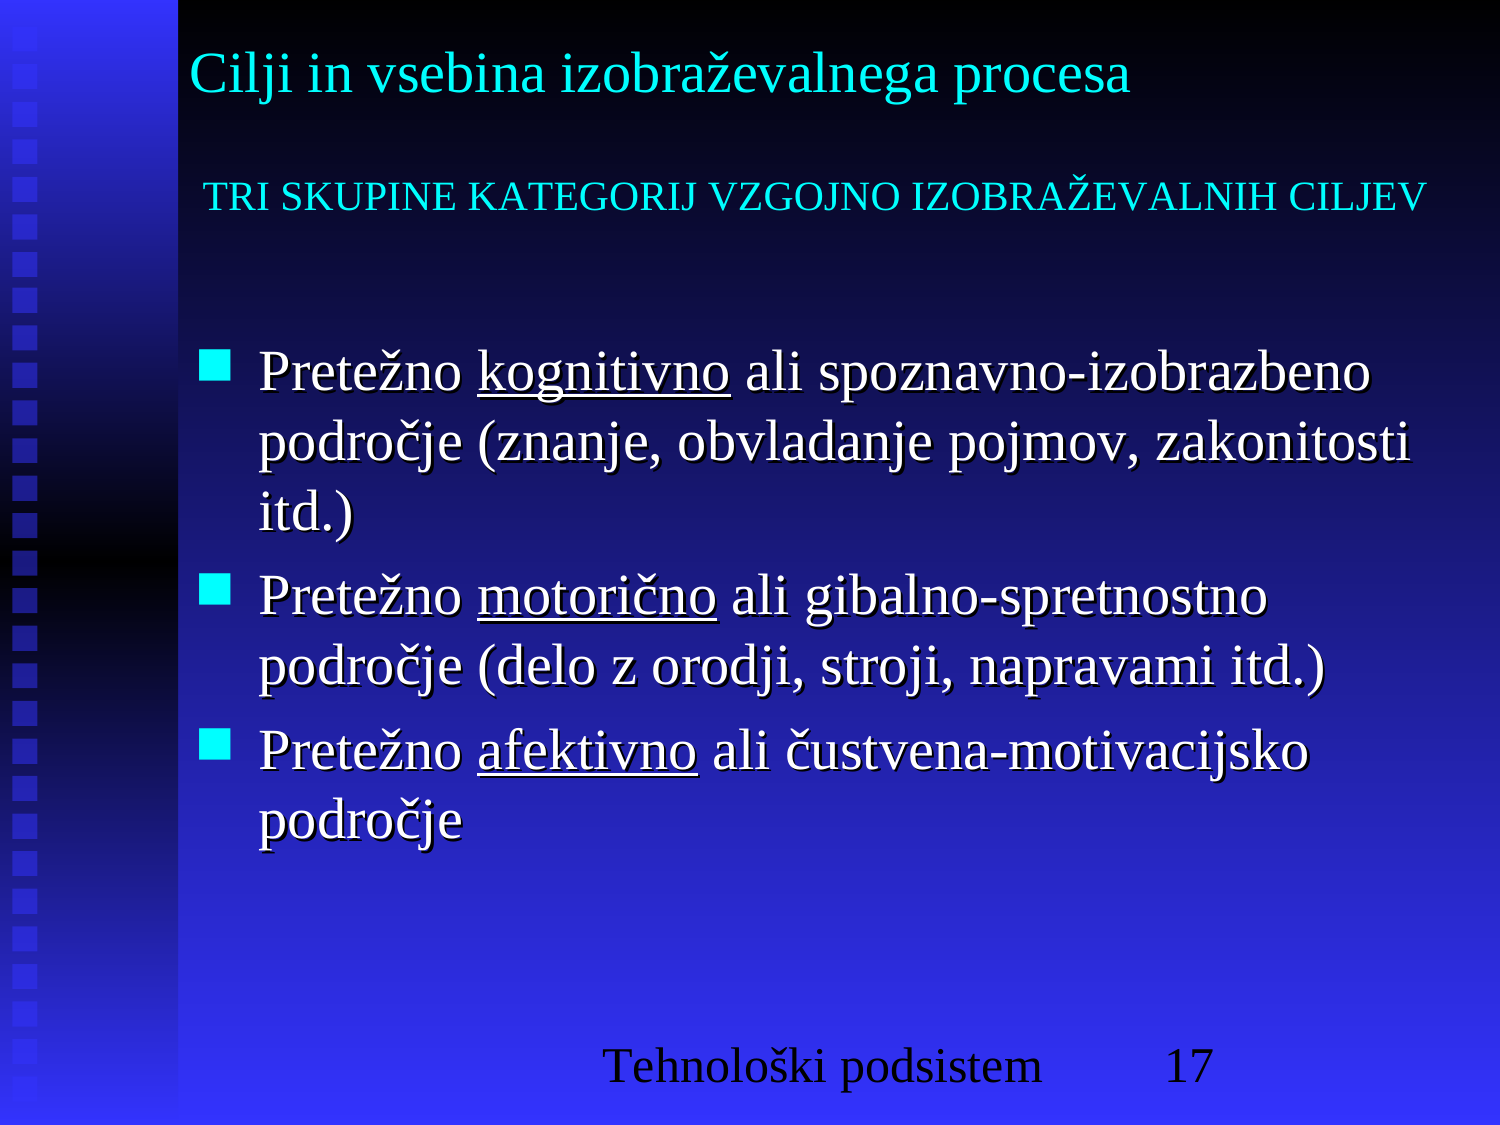

Cilji in vsebina izobraževalnega procesa
# TRI SKUPINE KATEGORIJ VZGOJNO IZOBRAŽEVALNIH CILJEV
Pretežno kognitivno ali spoznavno-izobrazbeno področje (znanje, obvladanje pojmov, zakonitosti itd.)
Pretežno motorično ali gibalno-spretnostno področje (delo z orodji, stroji, napravami itd.)
Pretežno afektivno ali čustvena-motivacijsko področje
Tehnološki podsistem
17